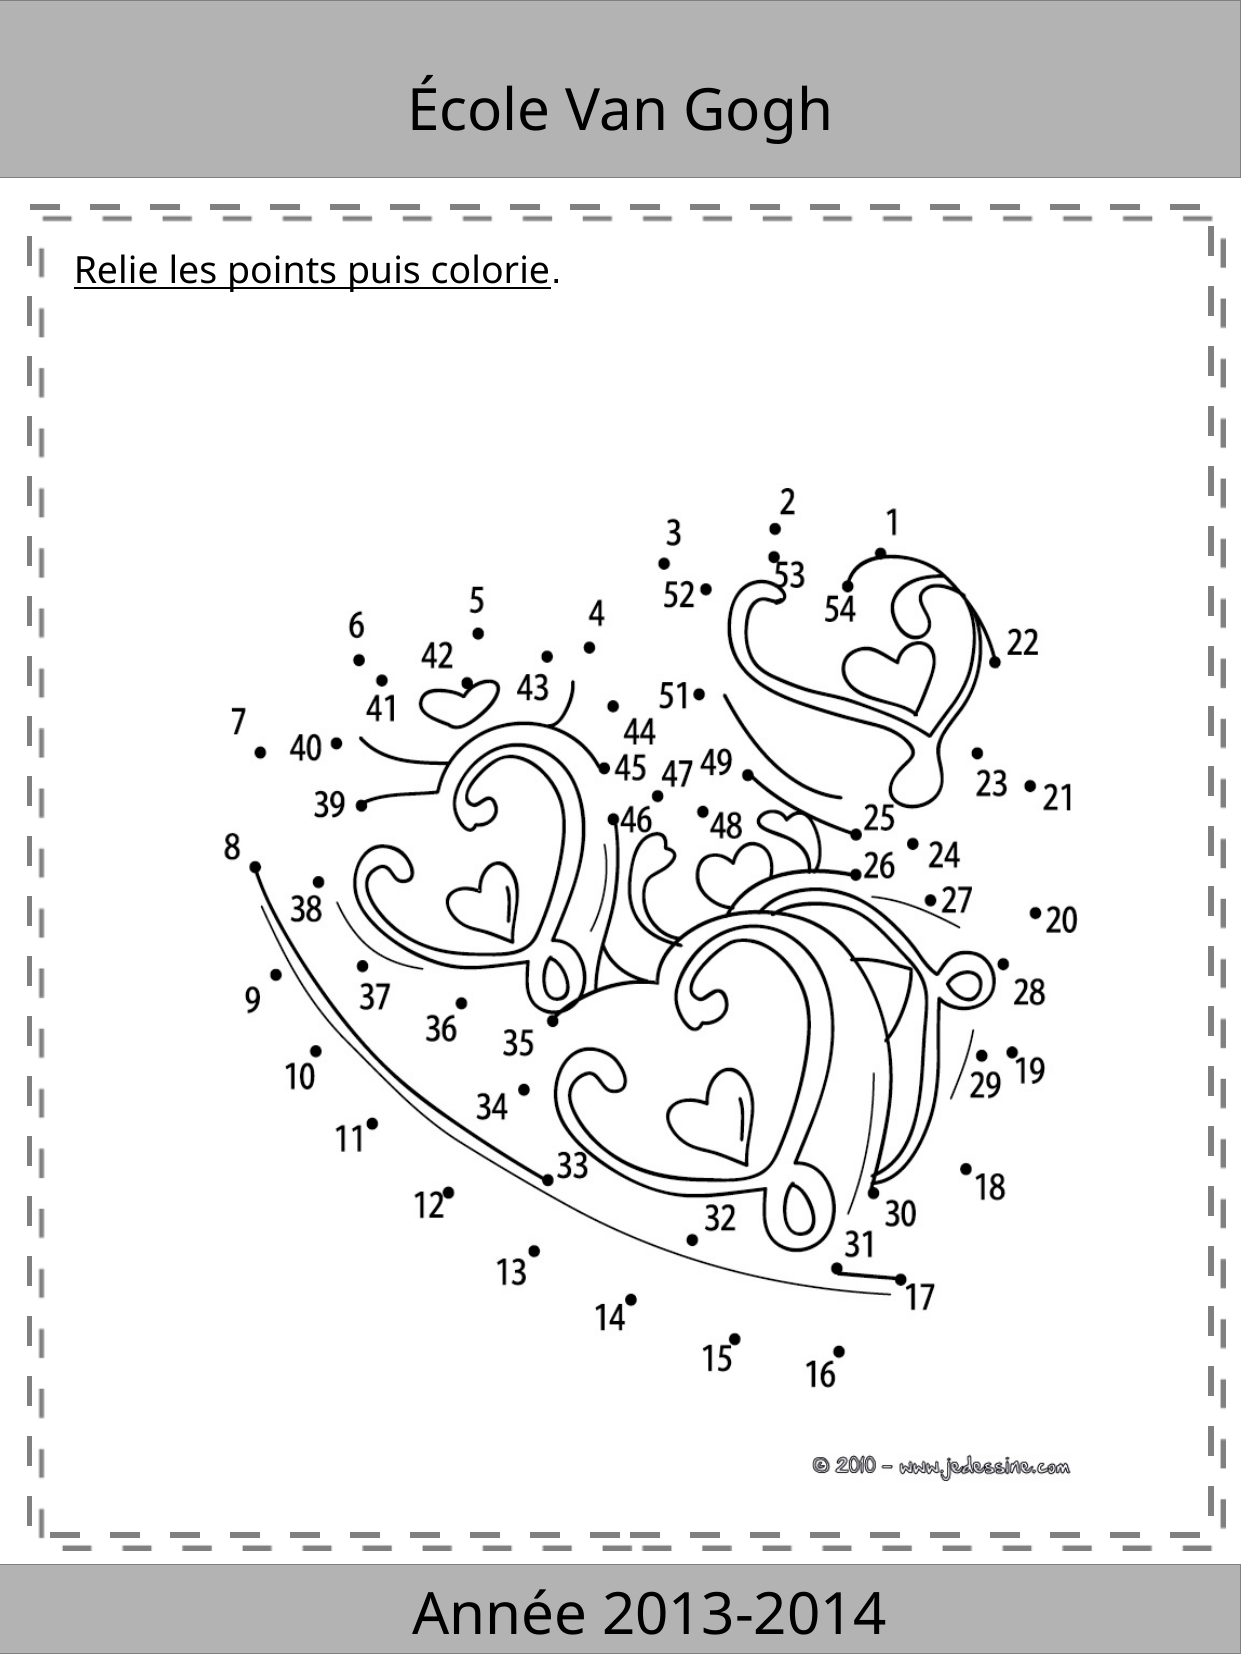

École Van Gogh
Relie les points puis colorie.
Année 2013-2014